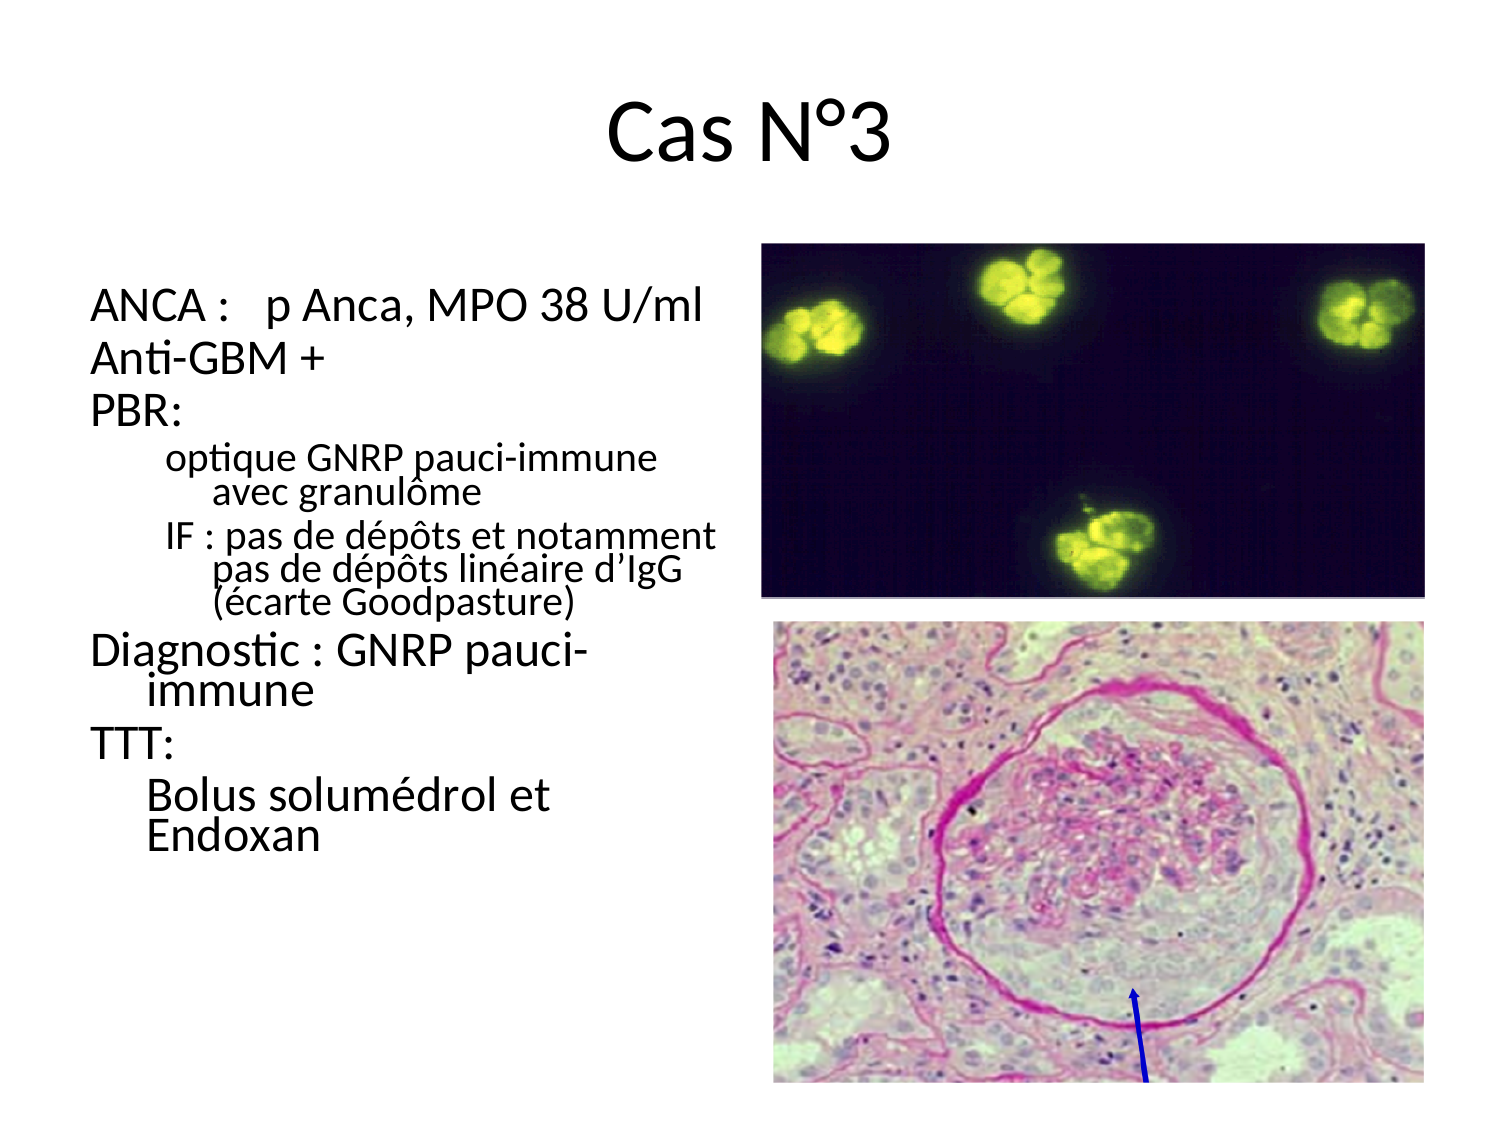

# Cas N°3
ANCA : p Anca, MPO 38 U/ml
Anti-GBM +
PBR:
optique GNRP pauci-immune avec granulôme
IF : pas de dépôts et notamment pas de dépôts linéaire d’IgG (écarte Goodpasture)
Diagnostic : GNRP pauci-immune
TTT:
 Bolus solumédrol et Endoxan